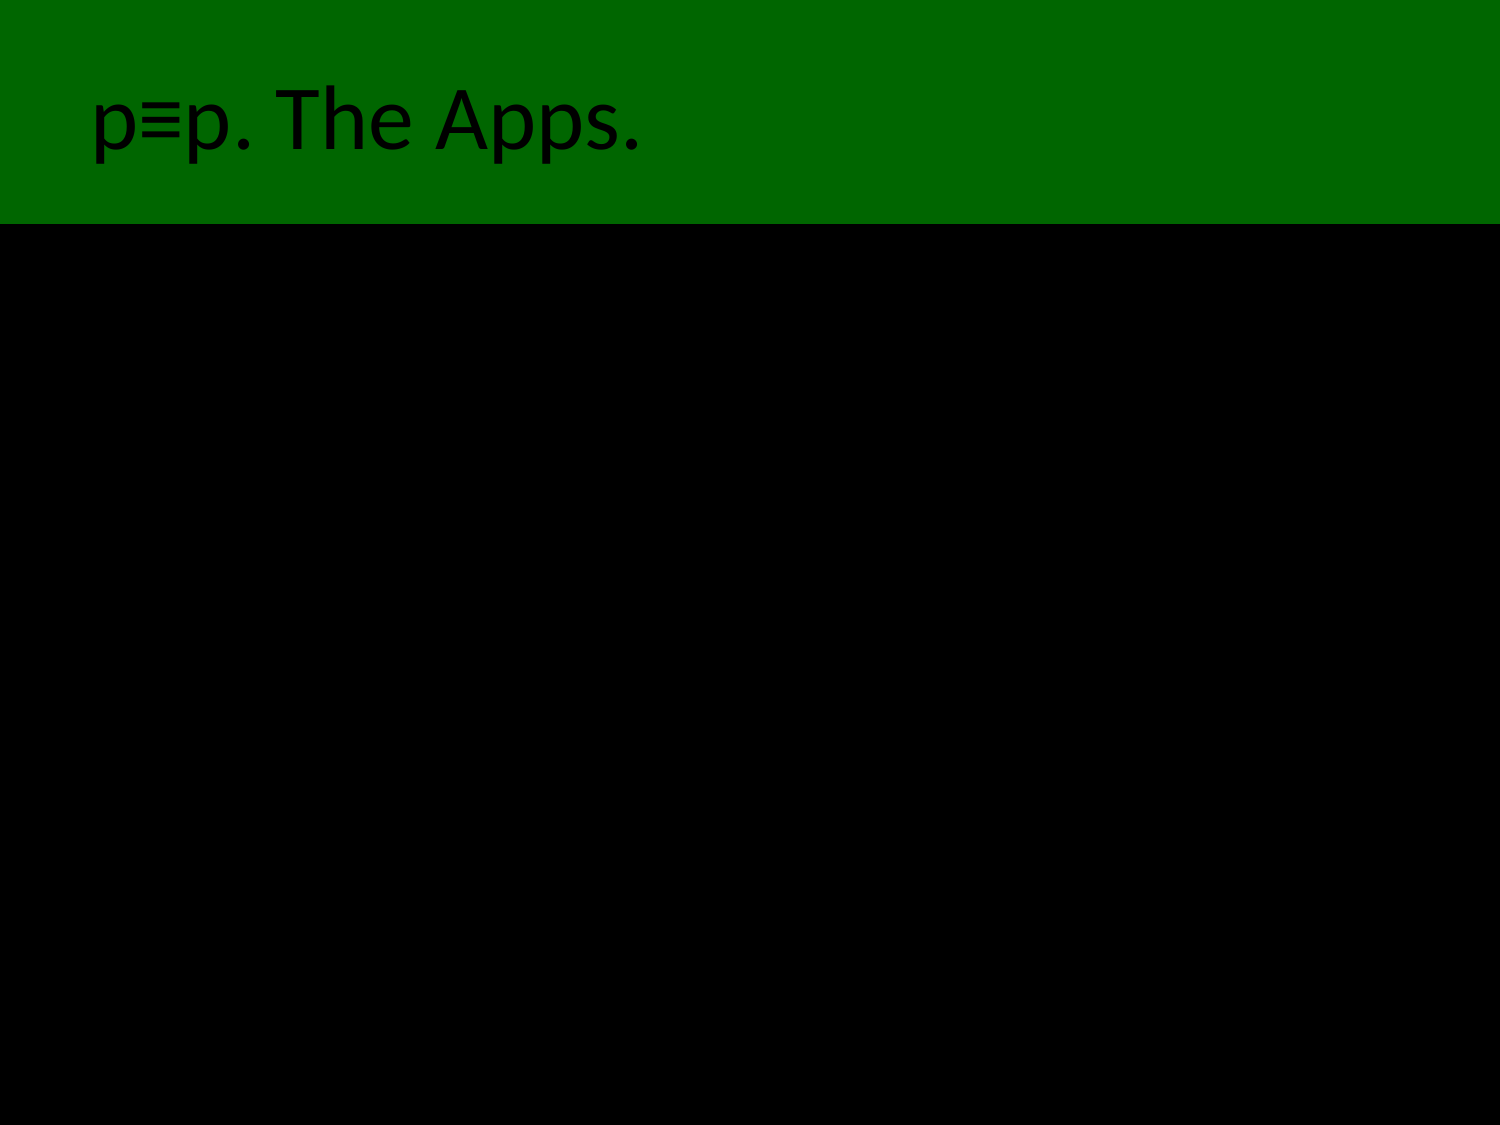

# p≡p. The Apps.
Android
iPhone
Outlook
Apple Mail
Browser
Plugin
iPad
Connector
Box
Enterprise
Version